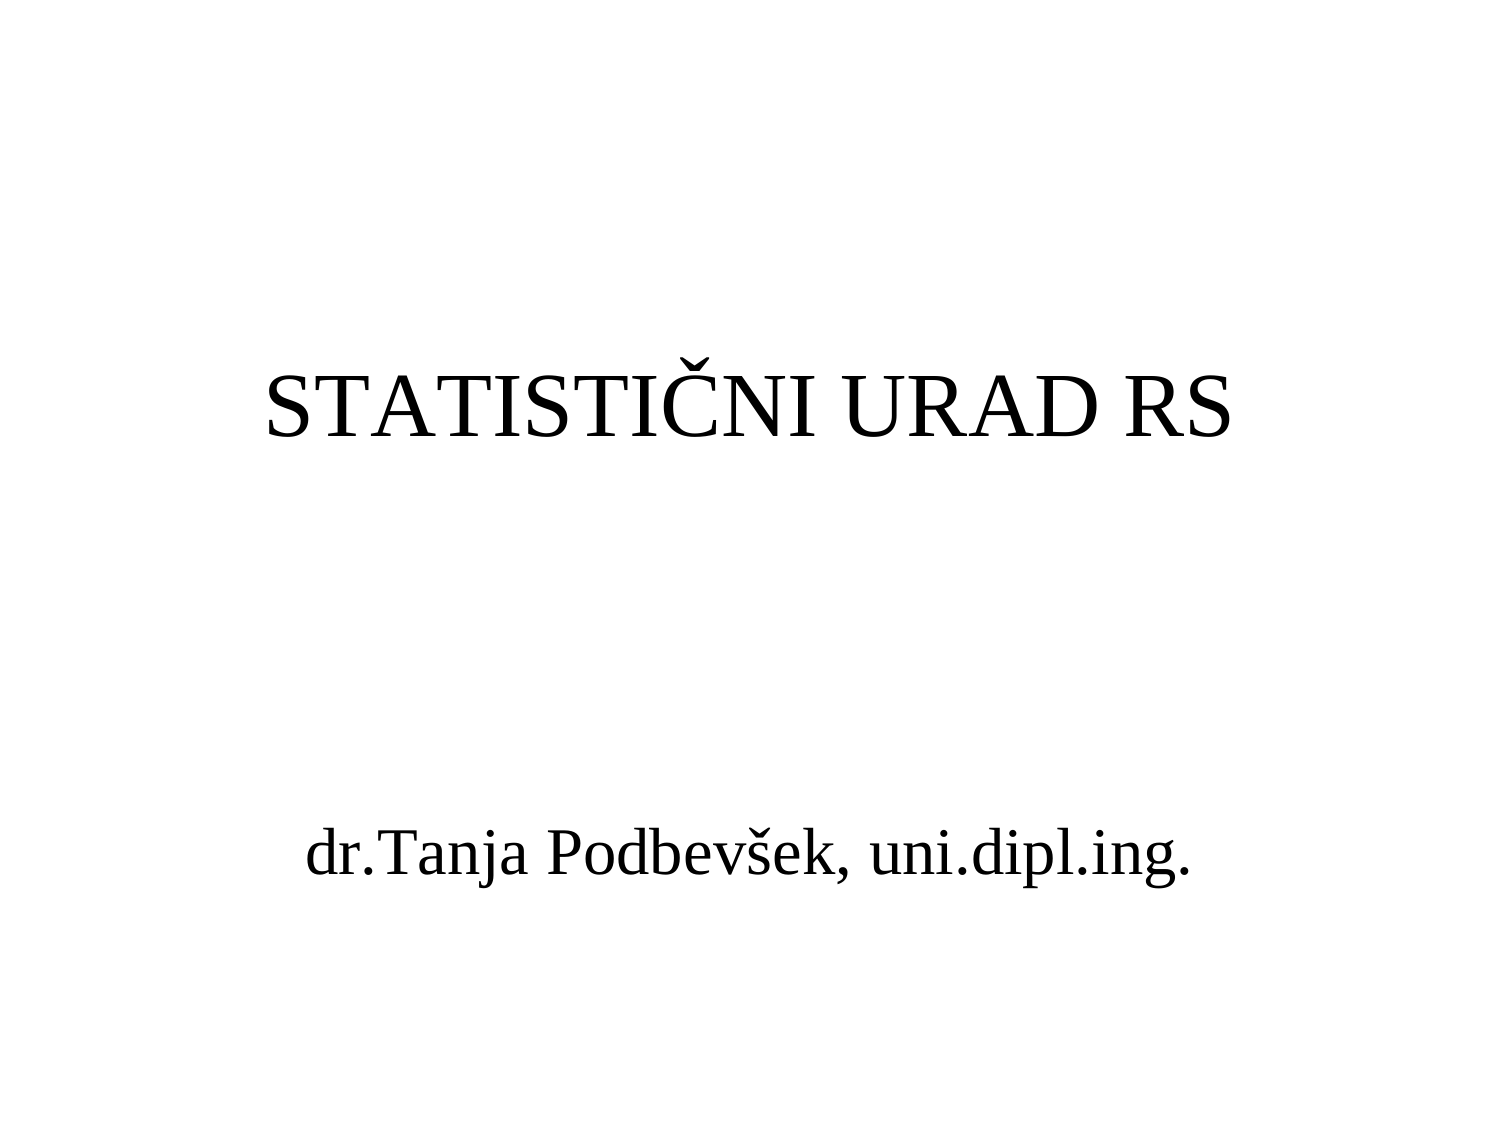

# STATISTIČNI URAD RS
dr.Tanja Podbevšek, uni.dipl.ing.